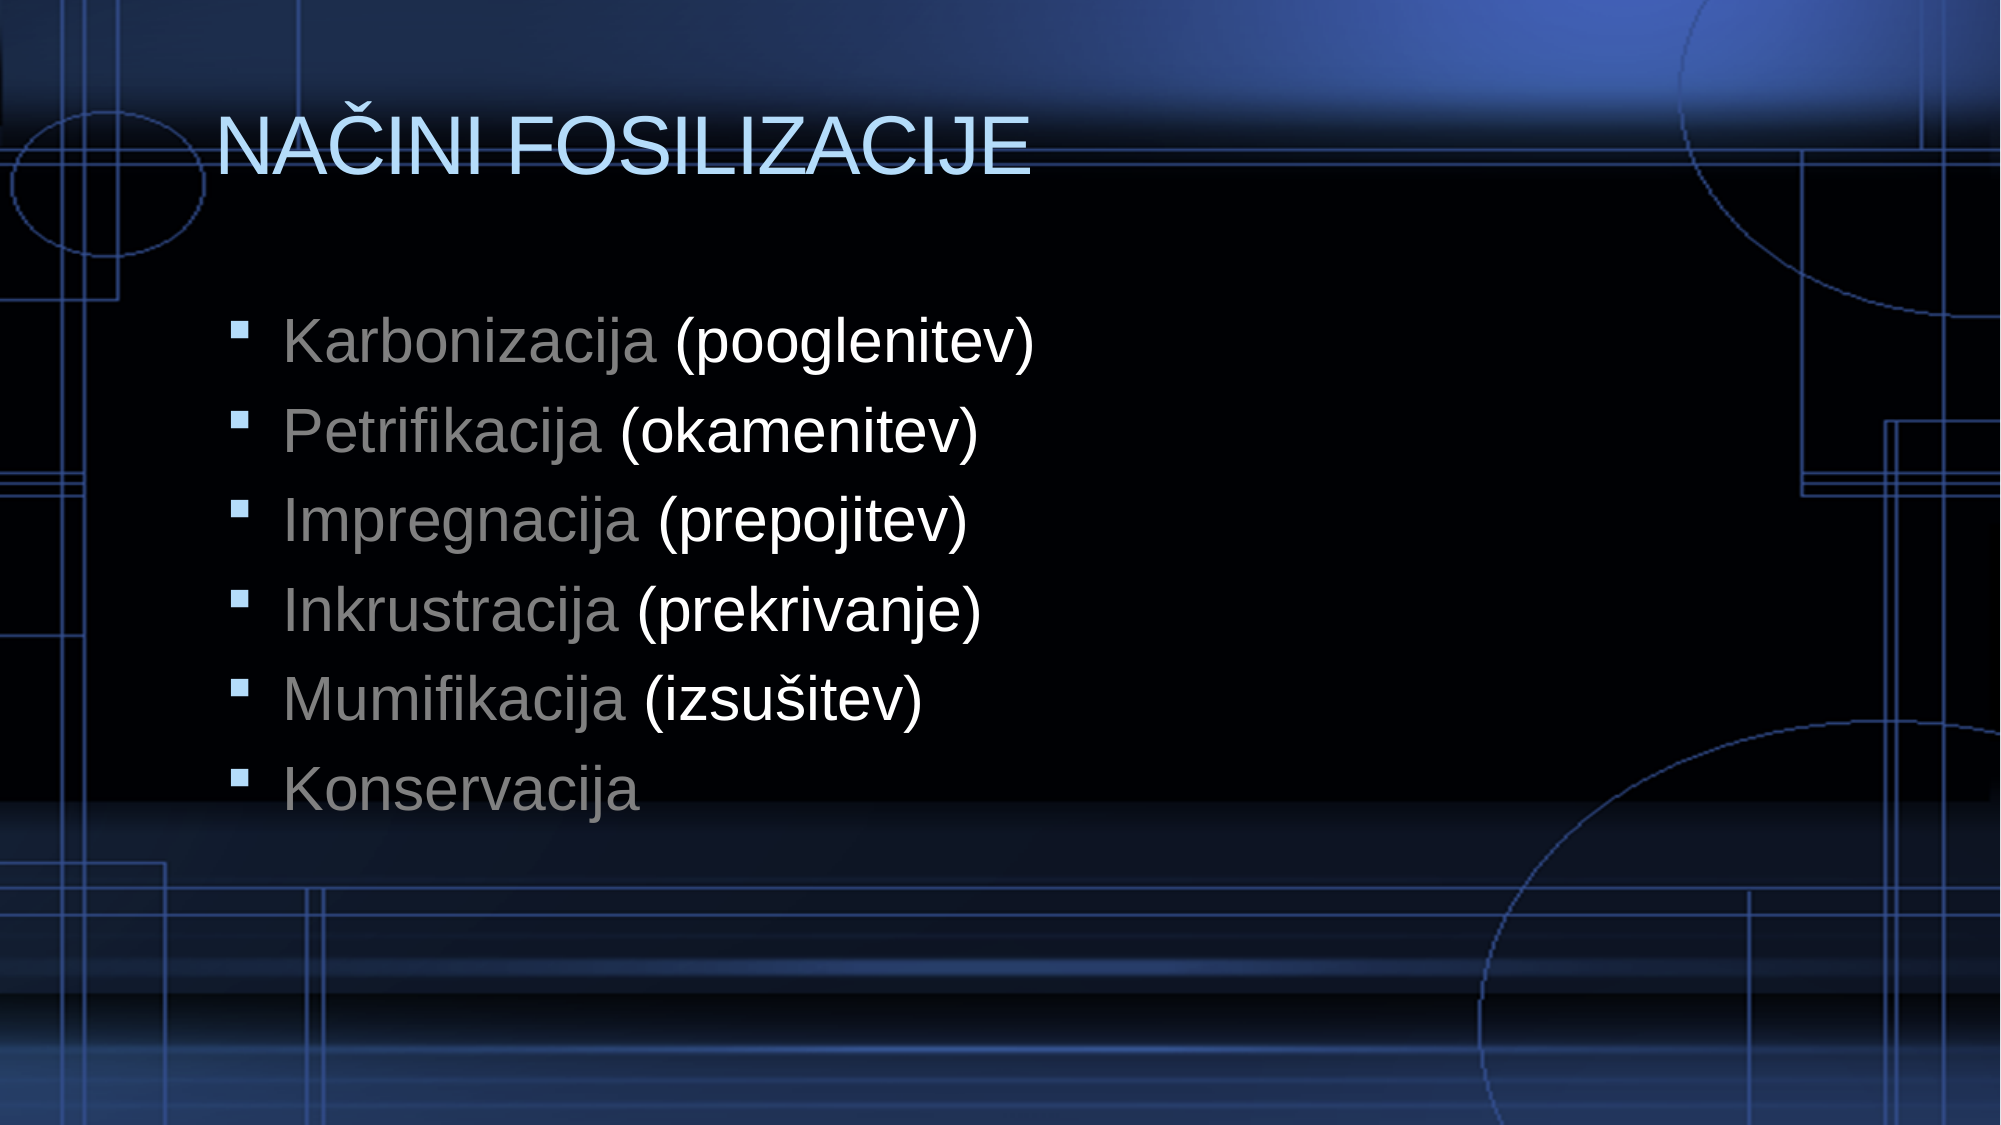

# NAČINI FOSILIZACIJE
Karbonizacija (pooglenitev)
Petrifikacija (okamenitev)
Impregnacija (prepojitev)
Inkrustracija (prekrivanje)
Mumifikacija (izsušitev)
Konservacija